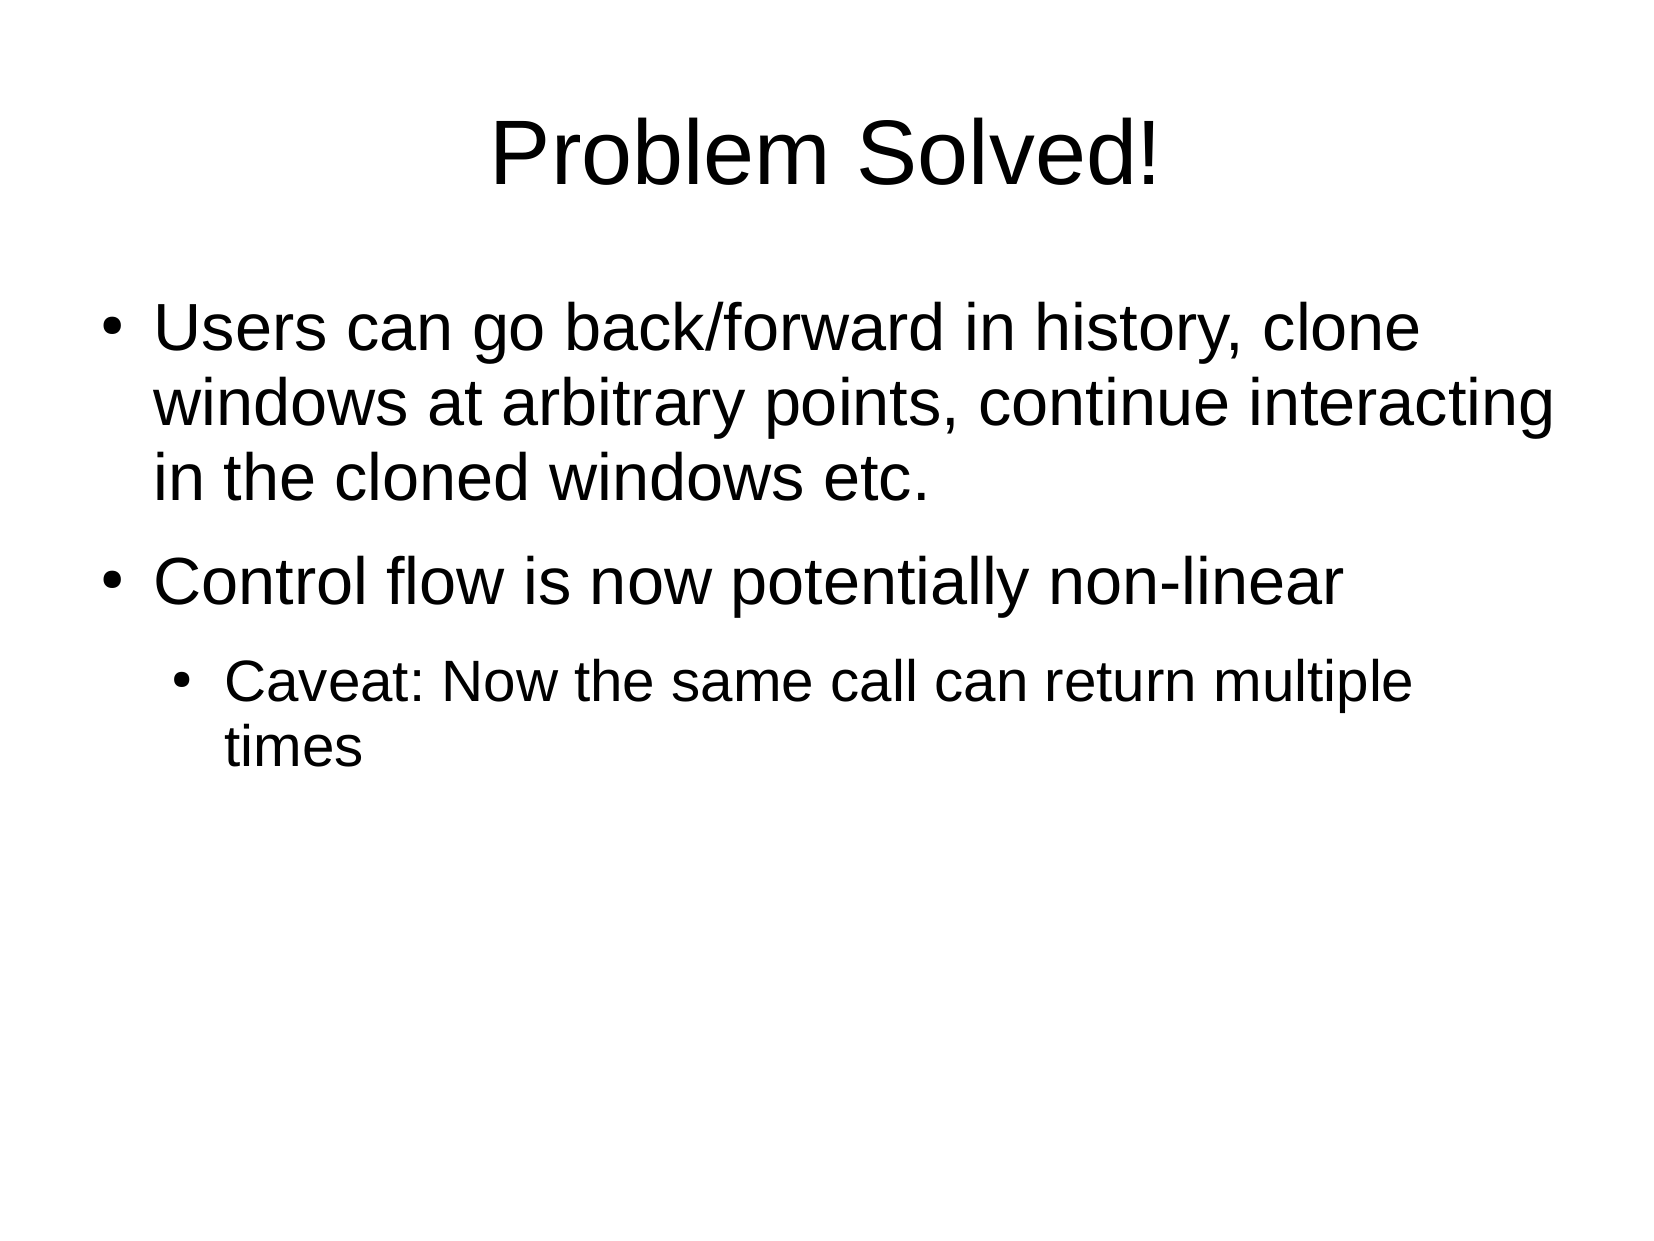

# Problem Solved!
Users can go back/forward in history, clone windows at arbitrary points, continue interacting in the cloned windows etc.
Control flow is now potentially non-linear
Caveat: Now the same call can return multiple times